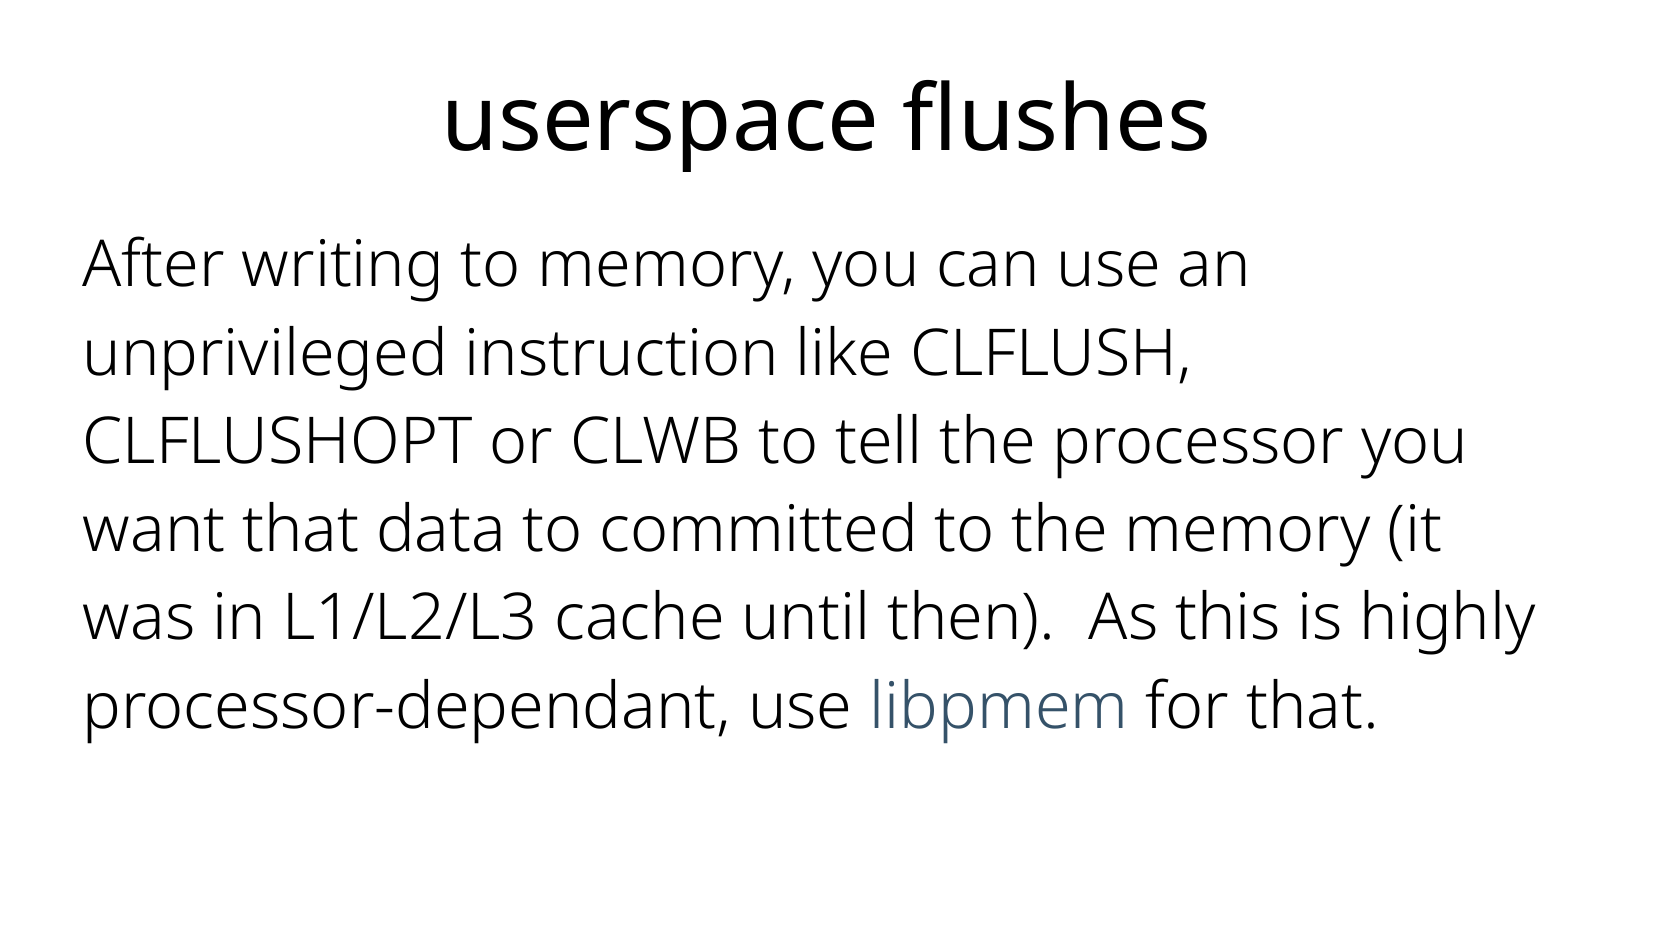

# userspace flushes
After writing to memory, you can use an unprivileged instruction like CLFLUSH, CLFLUSHOPT or CLWB to tell the processor you want that data to committed to the memory (it was in L1/L2/L3 cache until then). As this is highly processor-dependant, use libpmem for that.